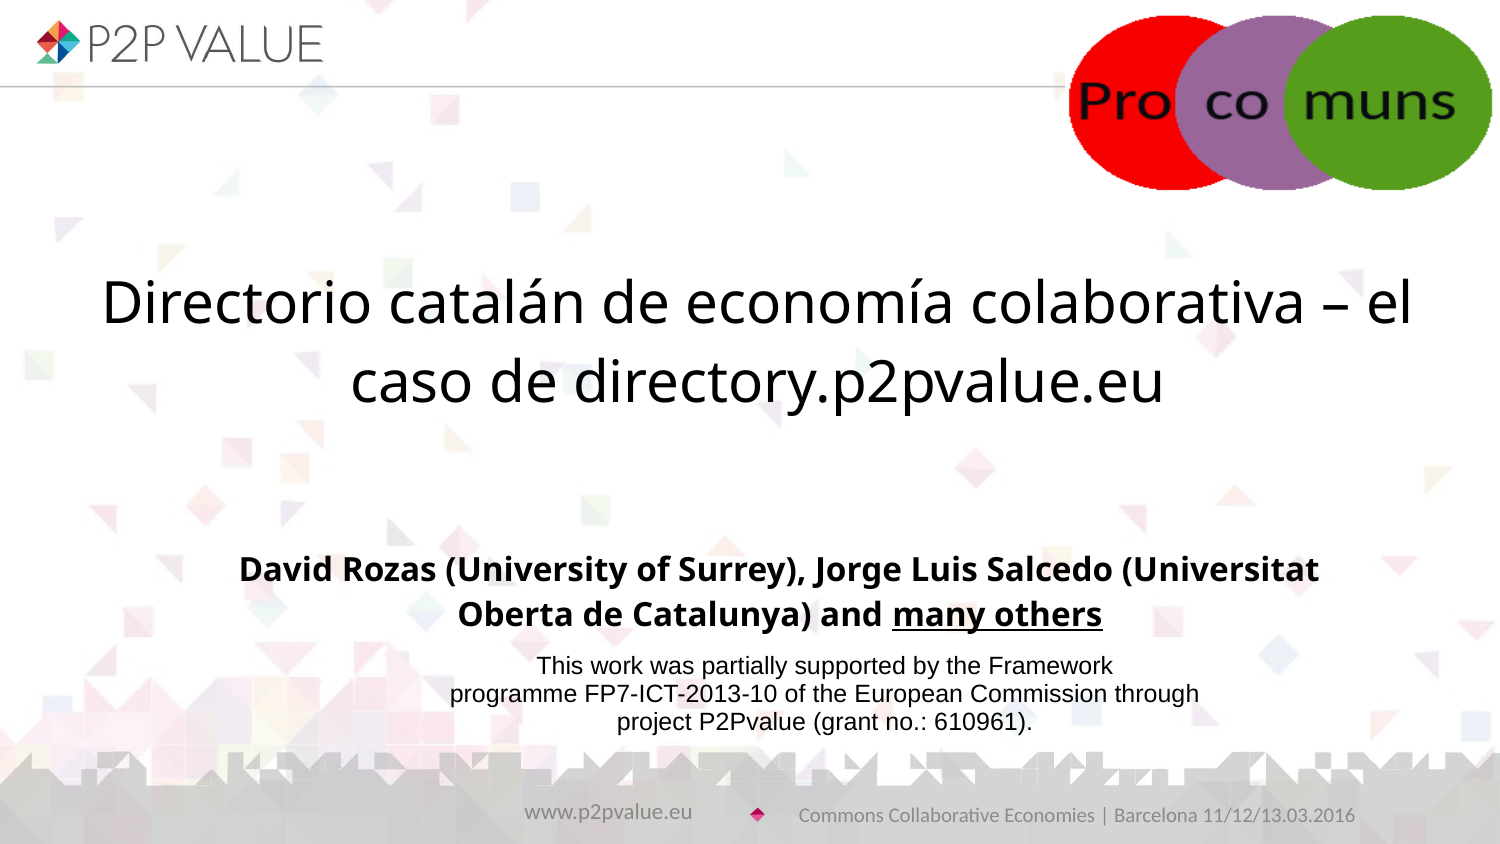

# Directorio catalán de economía colaborativa – el caso de directory.p2pvalue.eu
David Rozas (University of Surrey), Jorge Luis Salcedo (Universitat Oberta de Catalunya) and many others
This work was partially supported by the Framework
programme FP7-ICT-2013-10 of the European Commission through project P2Pvalue (grant no.: 610961).
www.p2pvalue.eu
Commons Collaborative Economies | Barcelona 11/12/13.03.2016